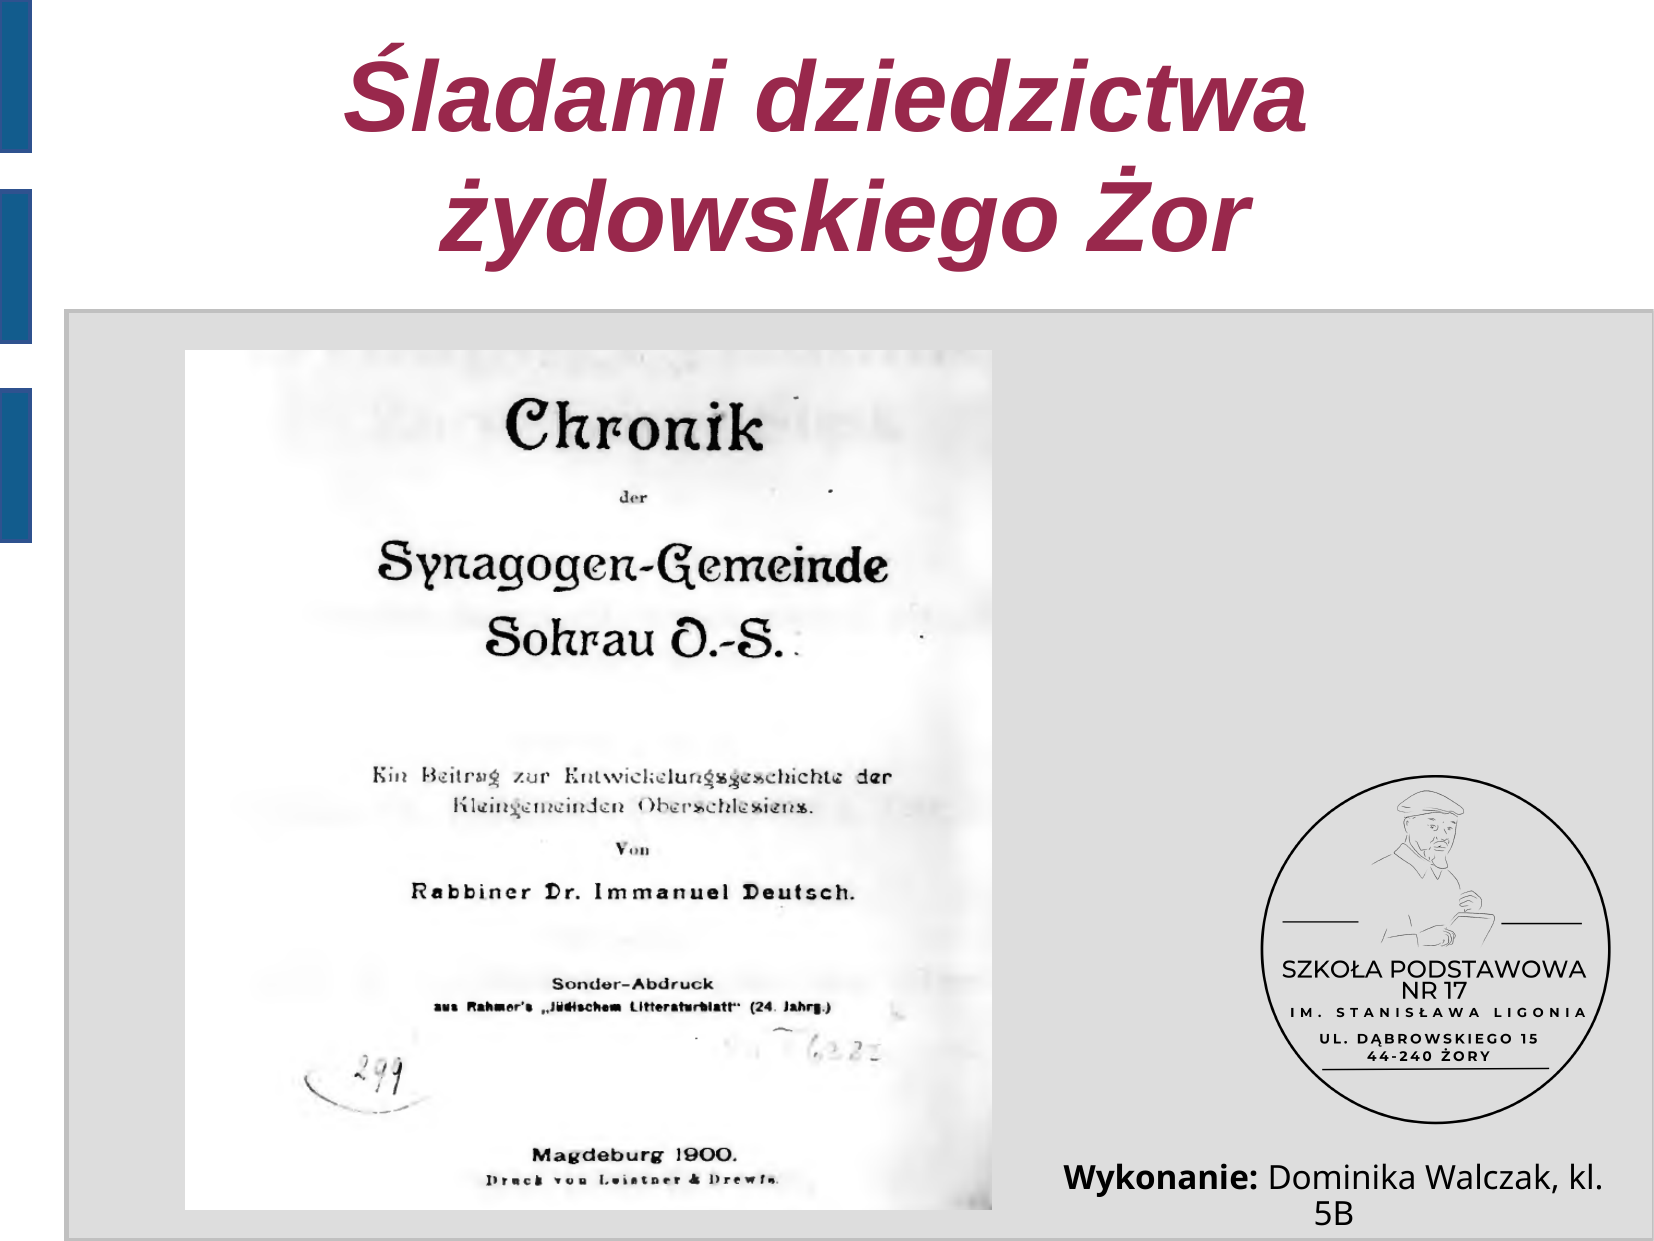

# Śladami dziedzictwa żydowskiego Żor
Wykonanie: Dominika Walczak, kl. 5B